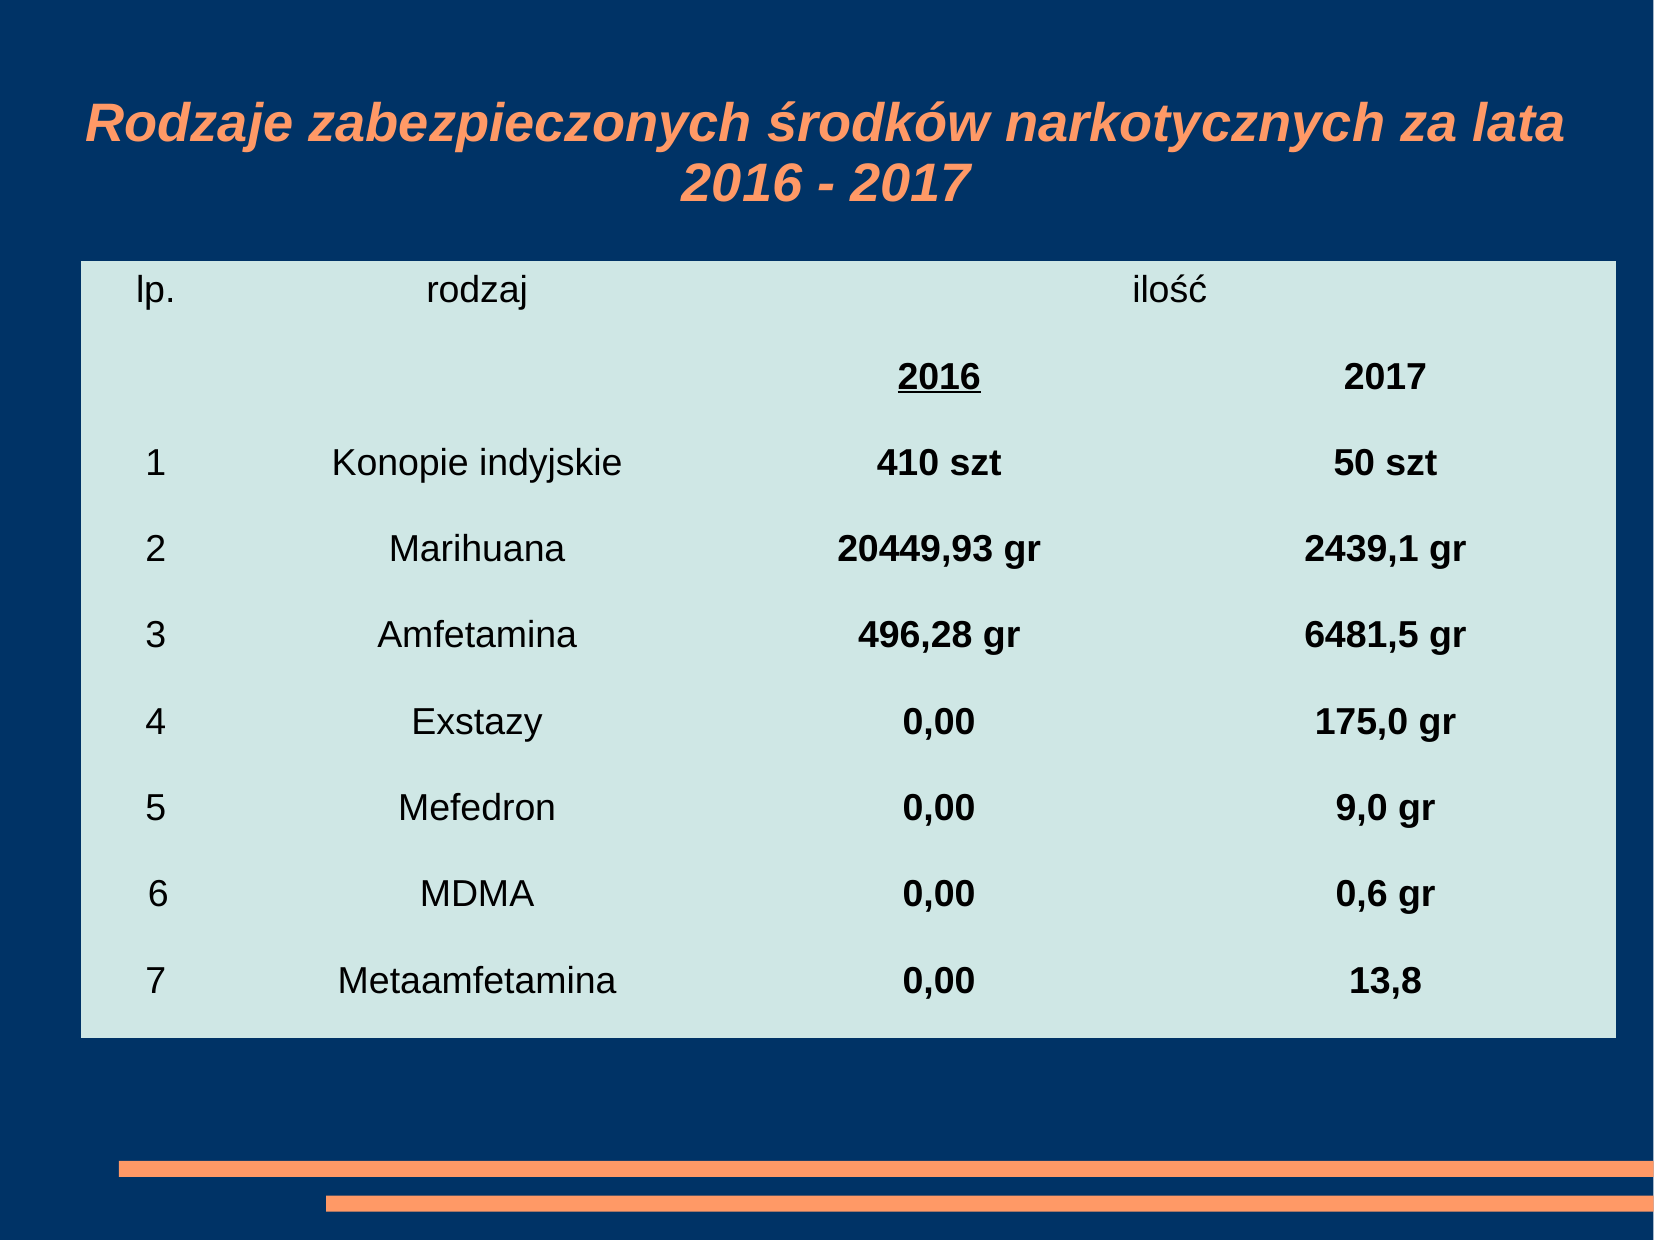

# Rodzaje zabezpieczonych środków narkotycznych za lata 2016 - 2017
| lp. | rodzaj | ilość | |
| --- | --- | --- | --- |
| | | 2016 | 2017 |
| 1 | Konopie indyjskie | 410 szt | 50 szt |
| 2 | Marihuana | 20449,93 gr | 2439,1 gr |
| 3 | Amfetamina | 496,28 gr | 6481,5 gr |
| 4 | Exstazy | 0,00 | 175,0 gr |
| 5 | Mefedron | 0,00 | 9,0 gr |
| 6 | MDMA | 0,00 | 0,6 gr |
| 7 | Metaamfetamina | 0,00 | 13,8 |